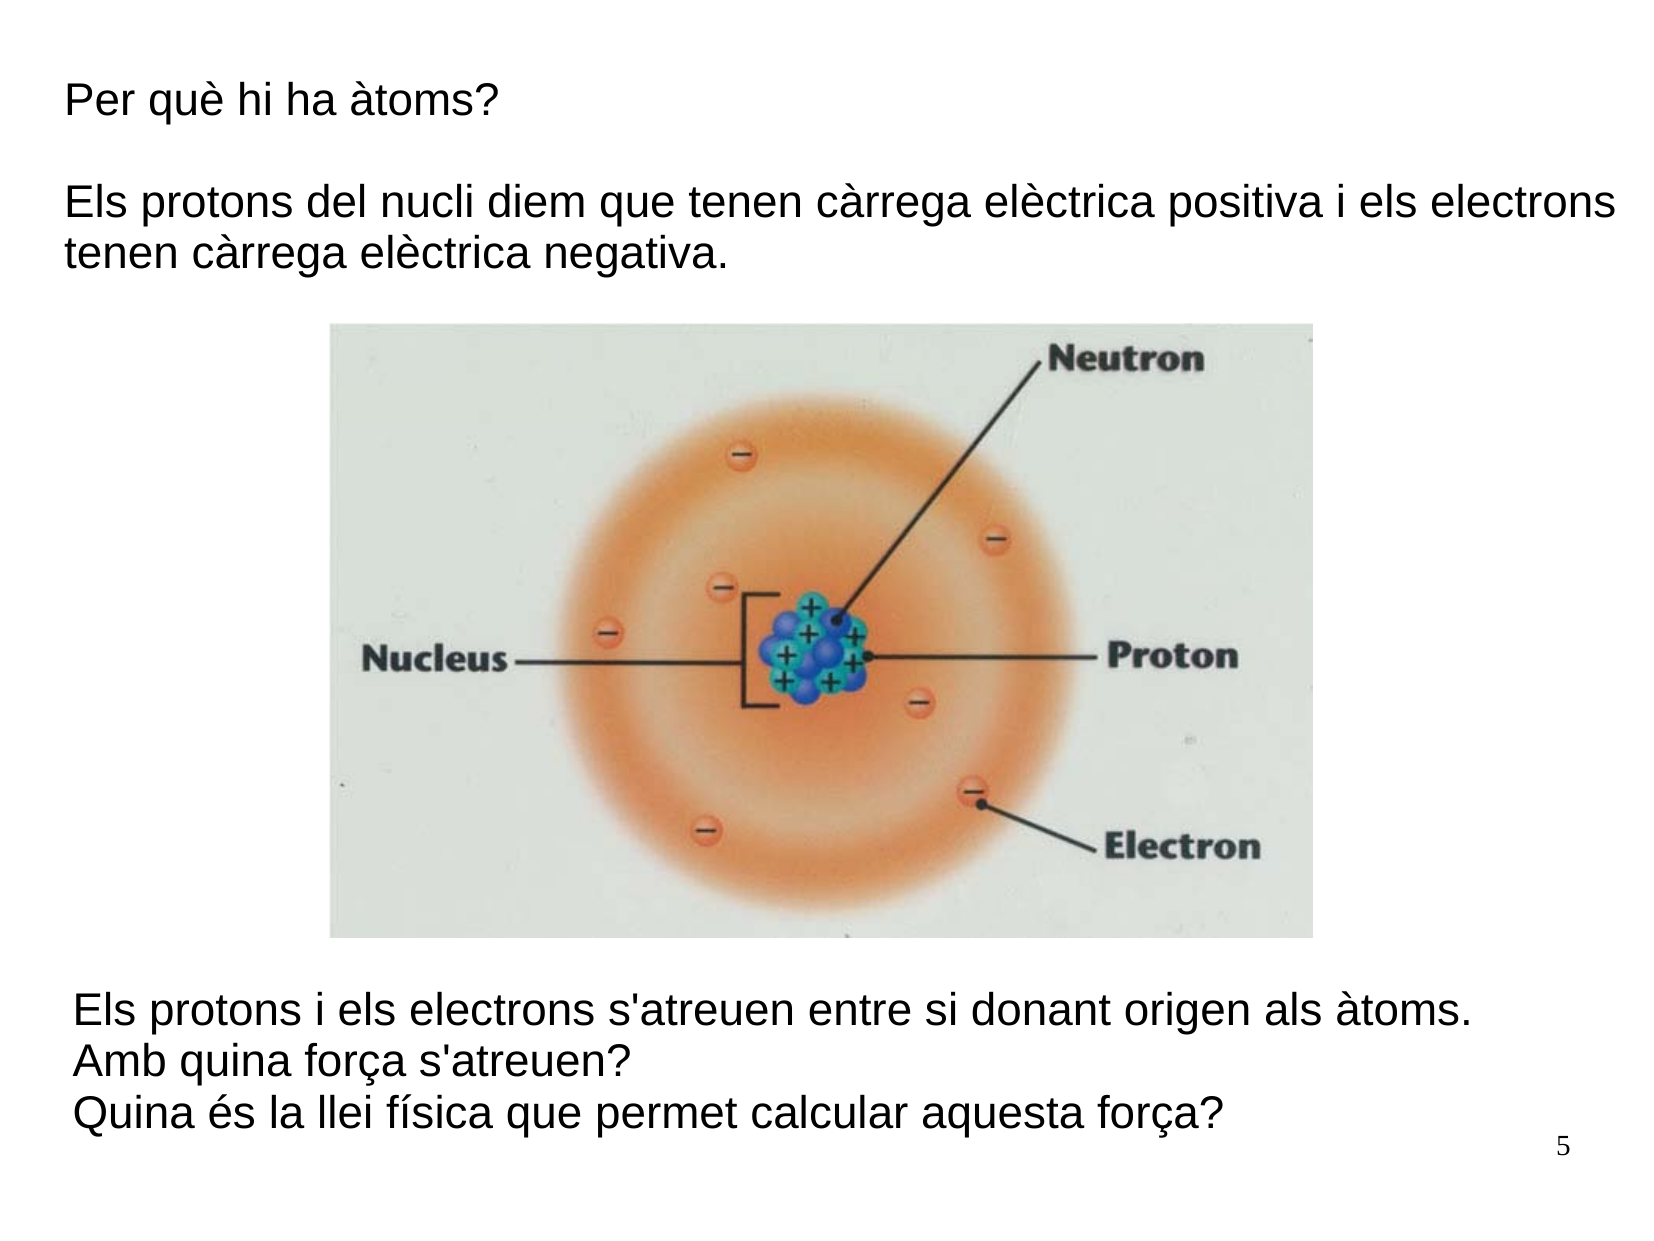

Per què hi ha àtoms?
Els protons del nucli diem que tenen càrrega elèctrica positiva i els electrons tenen càrrega elèctrica negativa.
Els protons i els electrons s'atreuen entre si donant origen als àtoms.
Amb quina força s'atreuen?
Quina és la llei física que permet calcular aquesta força?
5